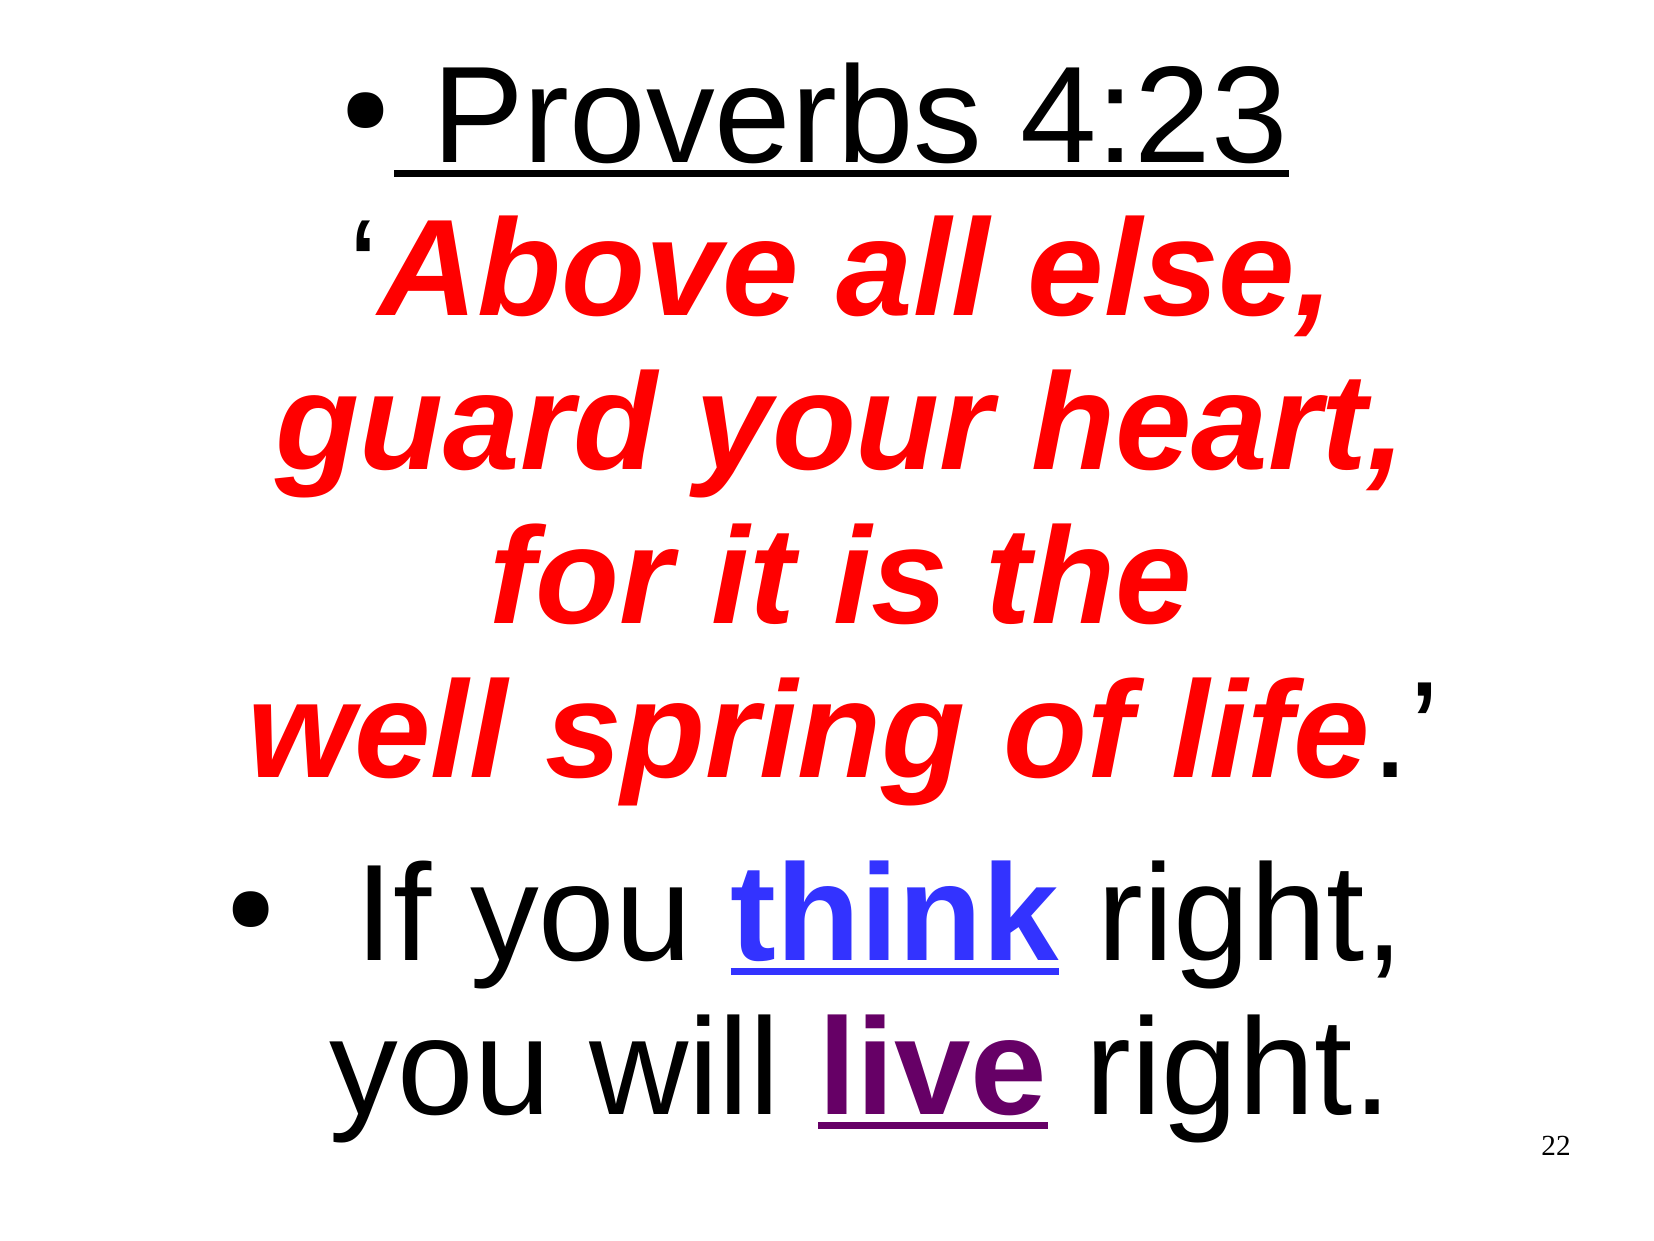

# Proverbs 4:23  ‘Above all else, guard your heart, for it is the well spring of life.’
 If you think right,
you will live right.
22